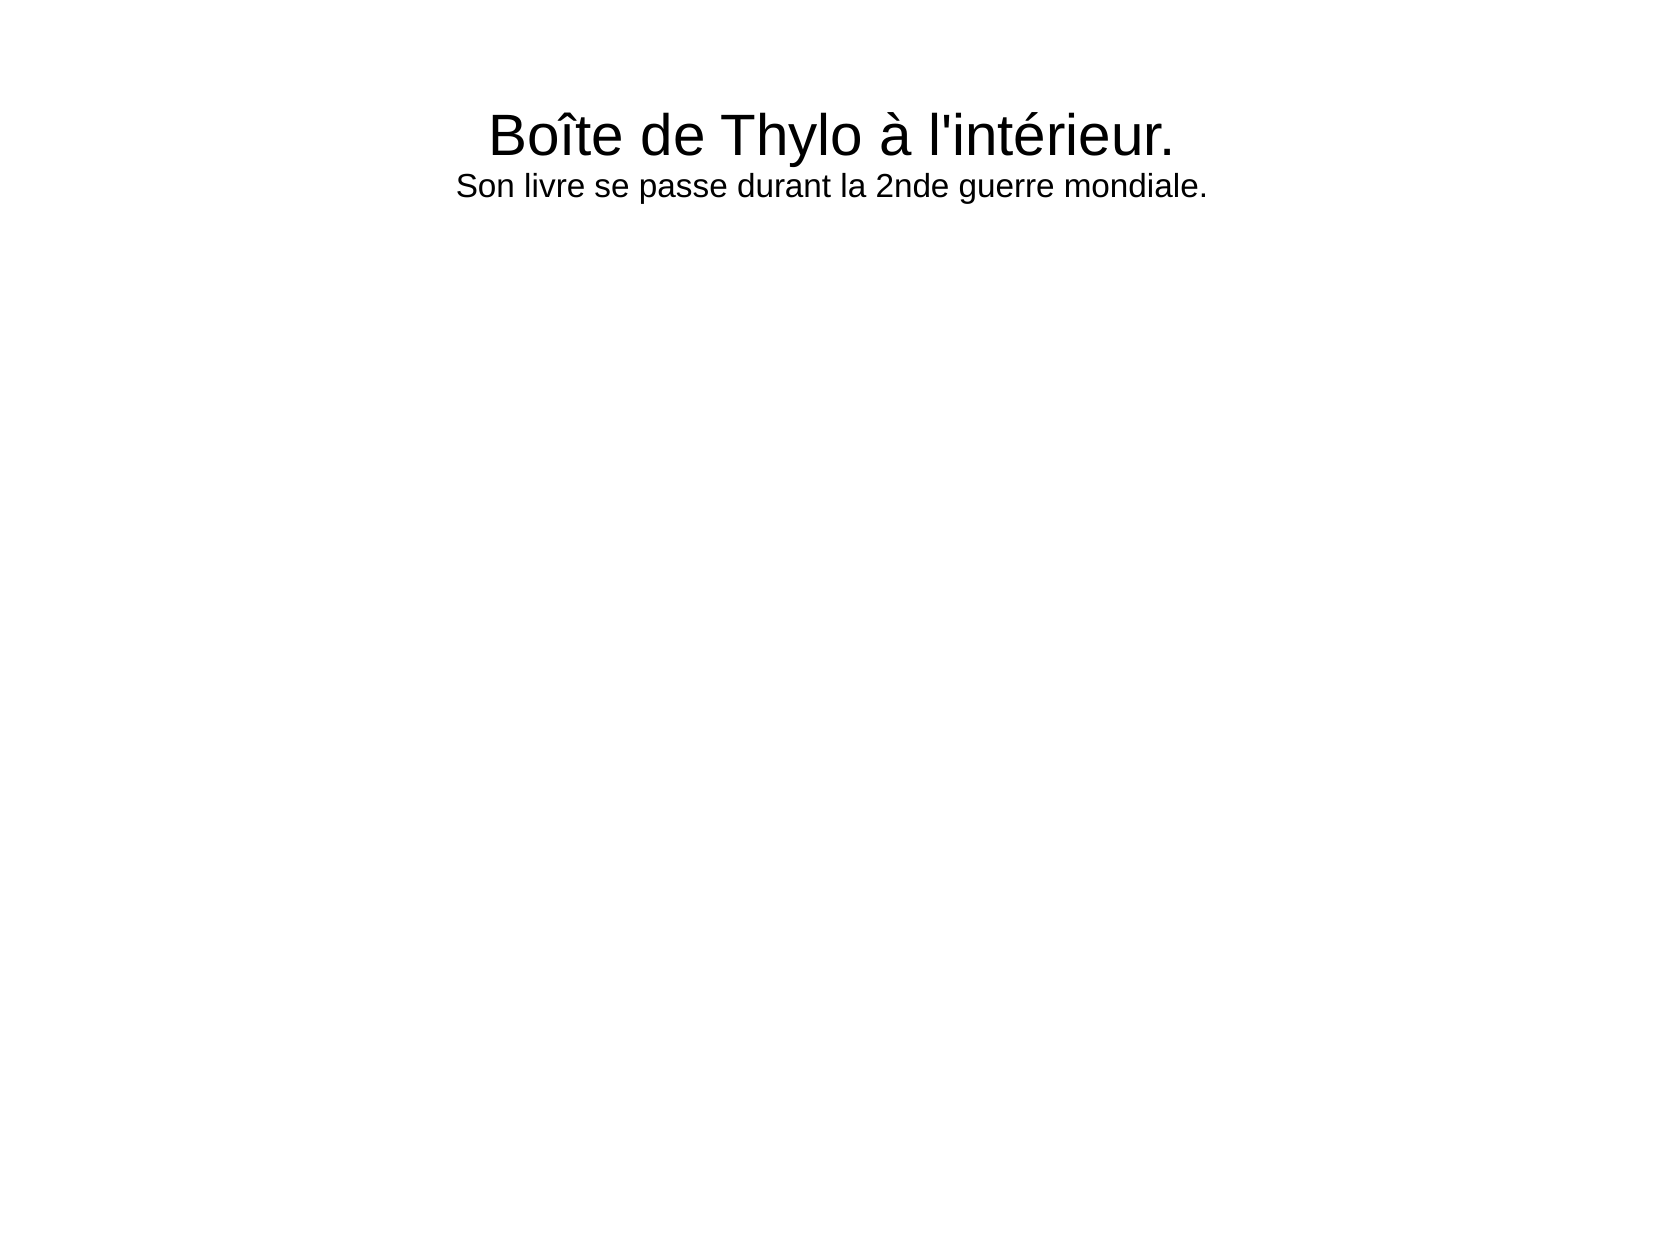

# Boîte de Thylo à l'intérieur. Son livre se passe durant la 2nde guerre mondiale.